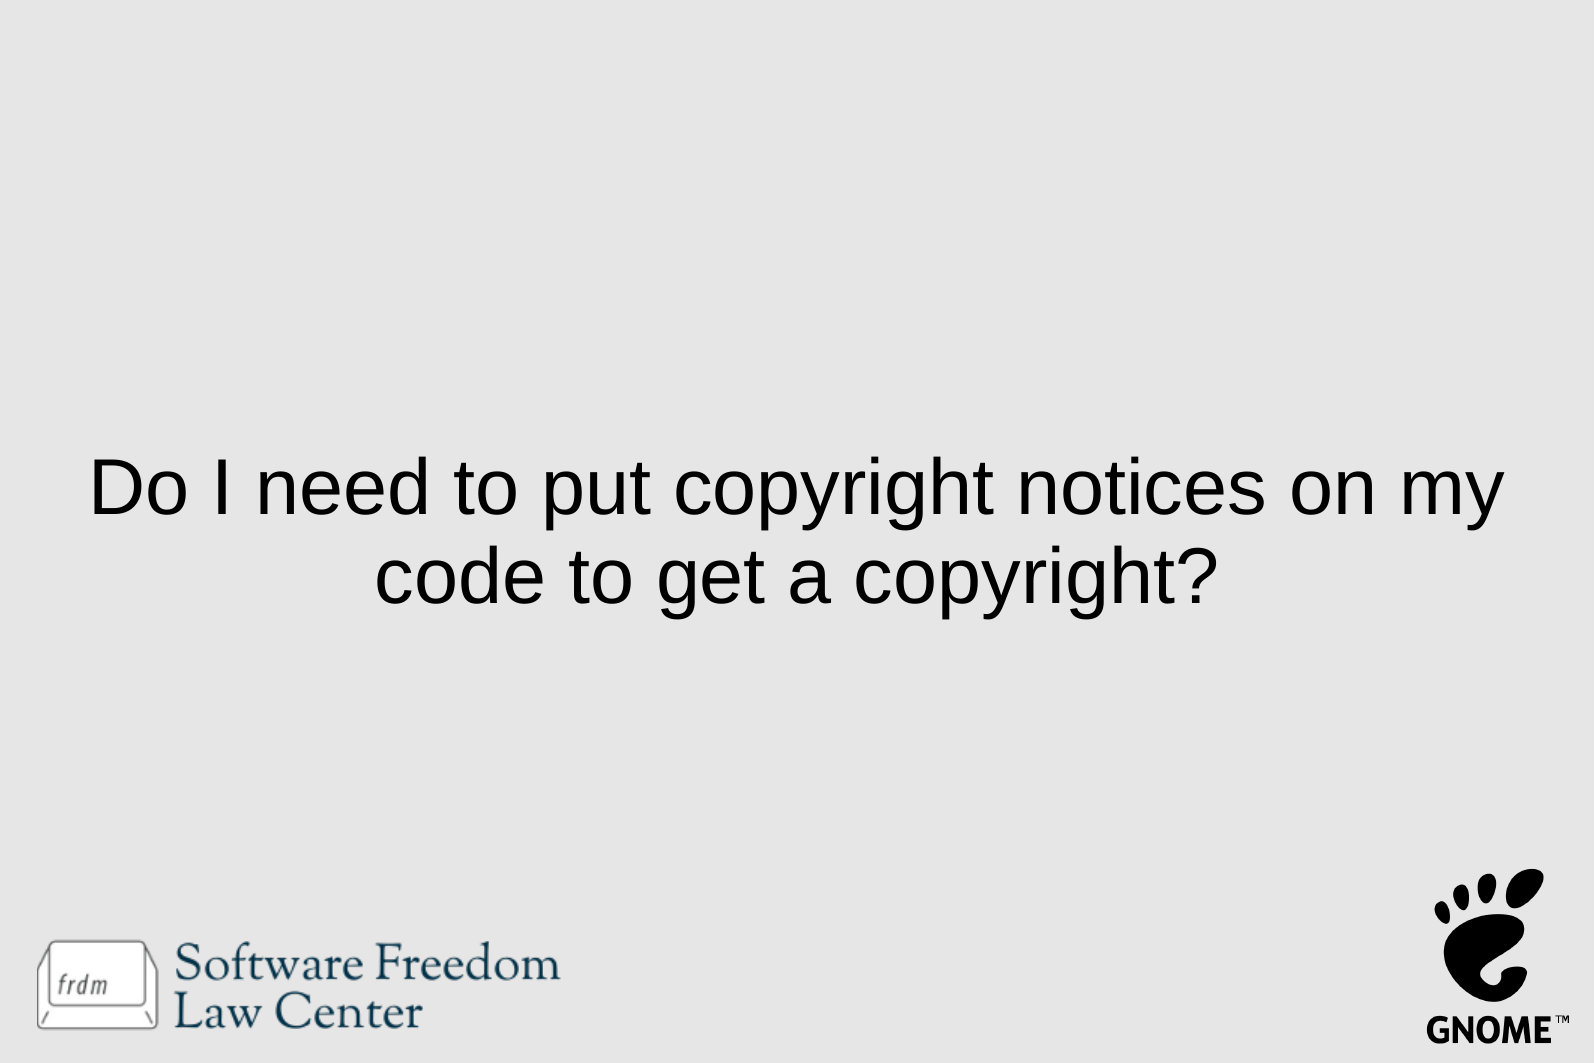

# Do I need to put copyright notices on my code to get a copyright?